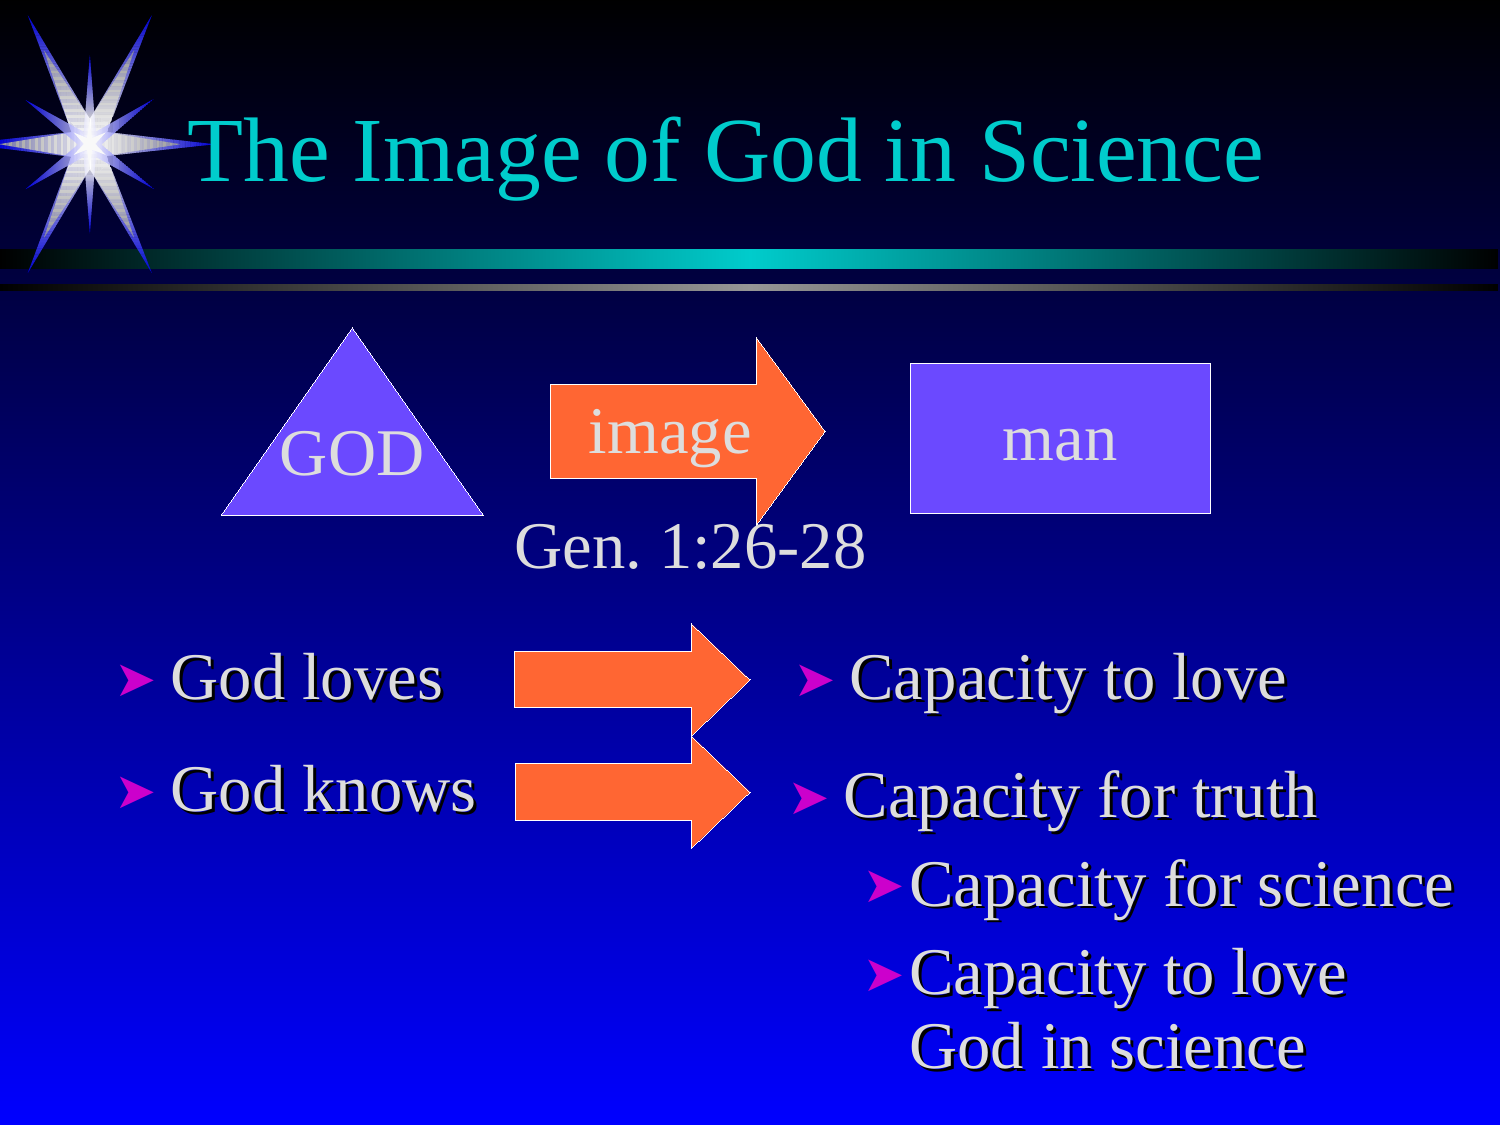

# The Image of God in Science
GOD
image
man
Gen. 1:26-28
Capacity to love
God loves
Capacity for truth
God knows
Capacity for science
Capacity to love God in science